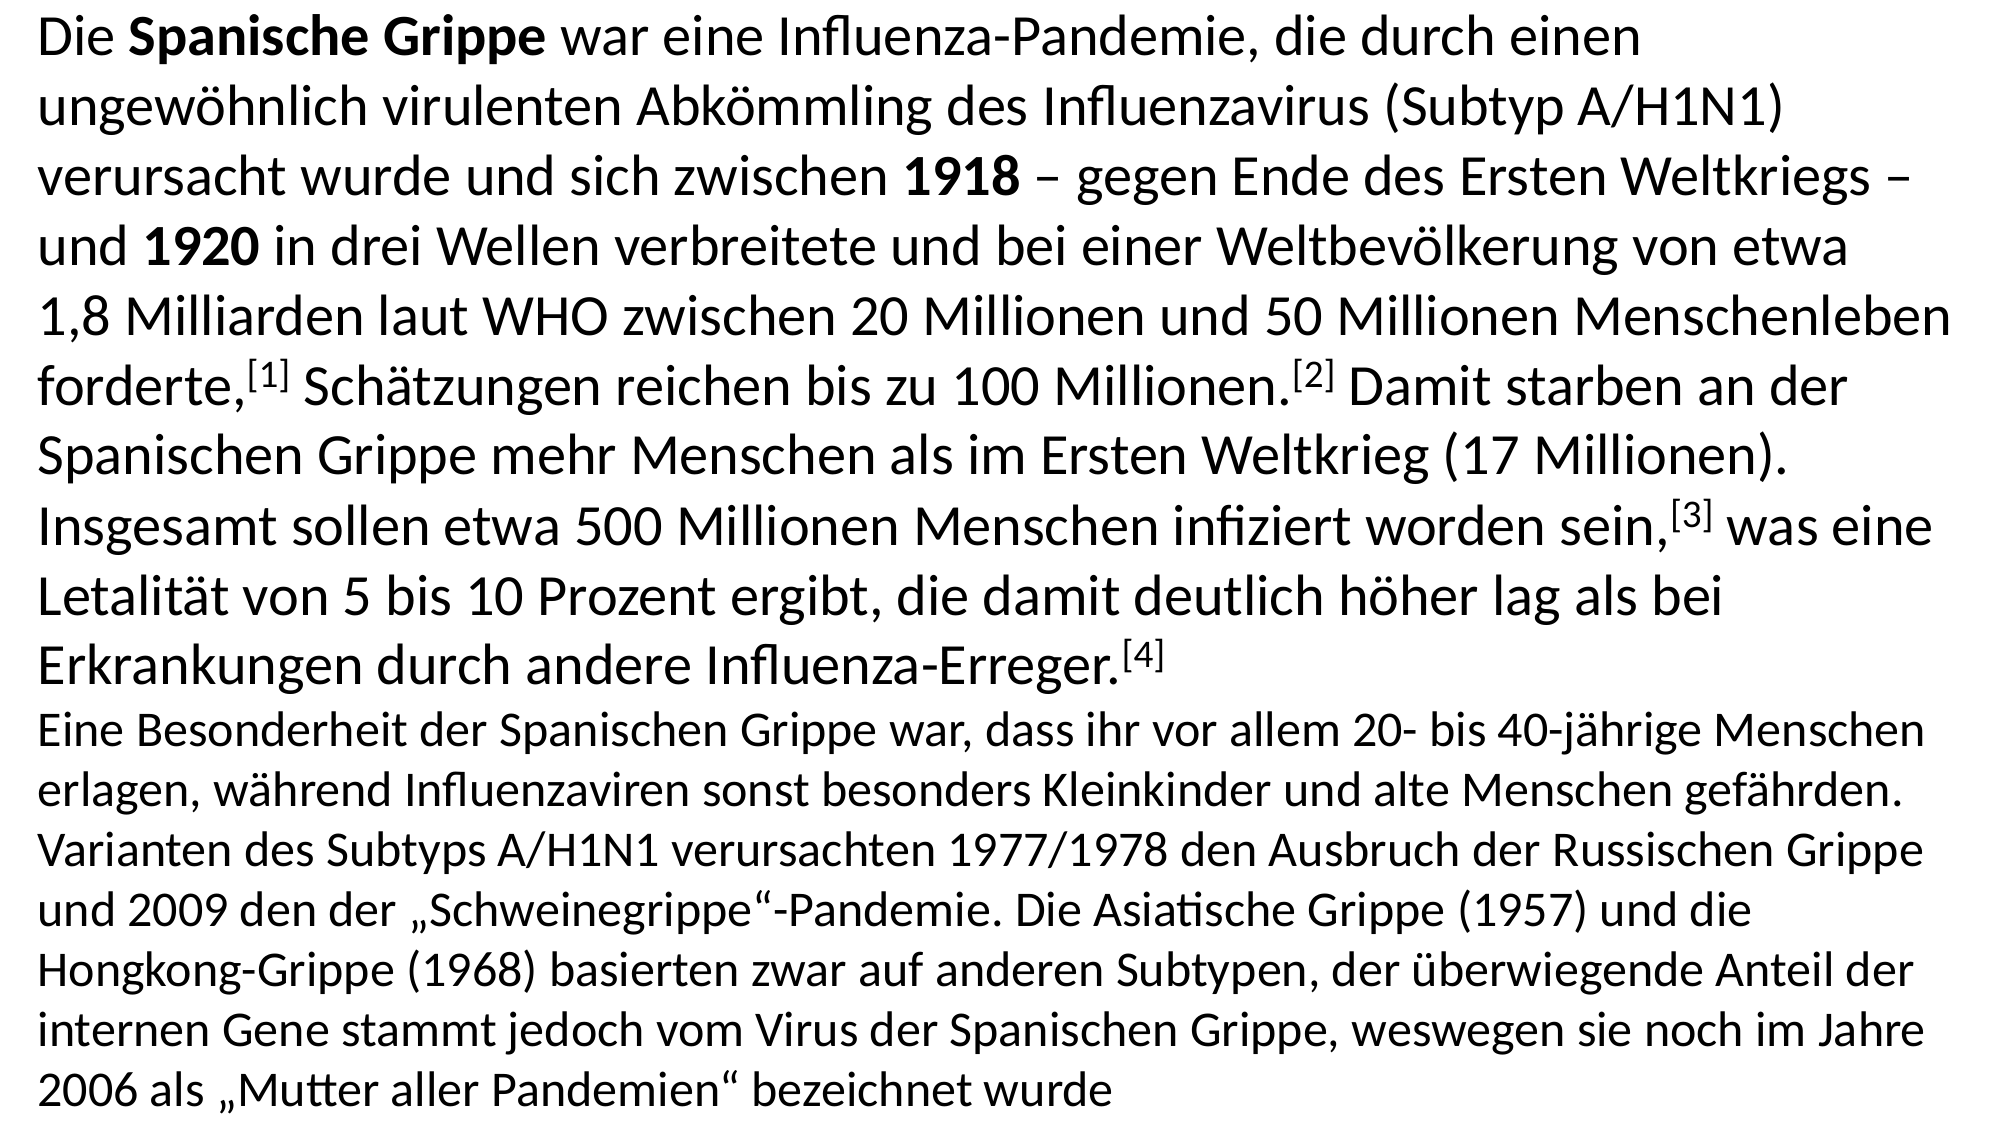

Die Spanische Grippe war eine Influenza-Pandemie, die durch einen ungewöhnlich virulenten Abkömmling des Influenzavirus (Subtyp A/H1N1) verursacht wurde und sich zwischen 1918 – gegen Ende des Ersten Weltkriegs – und 1920 in drei Wellen verbreitete und bei einer Weltbevölkerung von etwa 1,8 Milliarden laut WHO zwischen 20 Millionen und 50 Millionen Menschenleben forderte,[1] Schätzungen reichen bis zu 100 Millionen.[2] Damit starben an der Spanischen Grippe mehr Menschen als im Ersten Weltkrieg (17 Millionen). Insgesamt sollen etwa 500 Millionen Menschen infiziert worden sein,[3] was eine Letalität von 5 bis 10 Prozent ergibt, die damit deutlich höher lag als bei Erkrankungen durch andere Influenza-Erreger.[4]
Eine Besonderheit der Spanischen Grippe war, dass ihr vor allem 20- bis 40-jährige Menschen erlagen, während Influenzaviren sonst besonders Kleinkinder und alte Menschen gefährden. Varianten des Subtyps A/H1N1 verursachten 1977/1978 den Ausbruch der Russischen Grippe und 2009 den der „Schweinegrippe“-Pandemie. Die Asiatische Grippe (1957) und die Hongkong-Grippe (1968) basierten zwar auf anderen Subtypen, der überwiegende Anteil der internen Gene stammt jedoch vom Virus der Spanischen Grippe, weswegen sie noch im Jahre 2006 als „Mutter aller Pandemien“ bezeichnet wurde